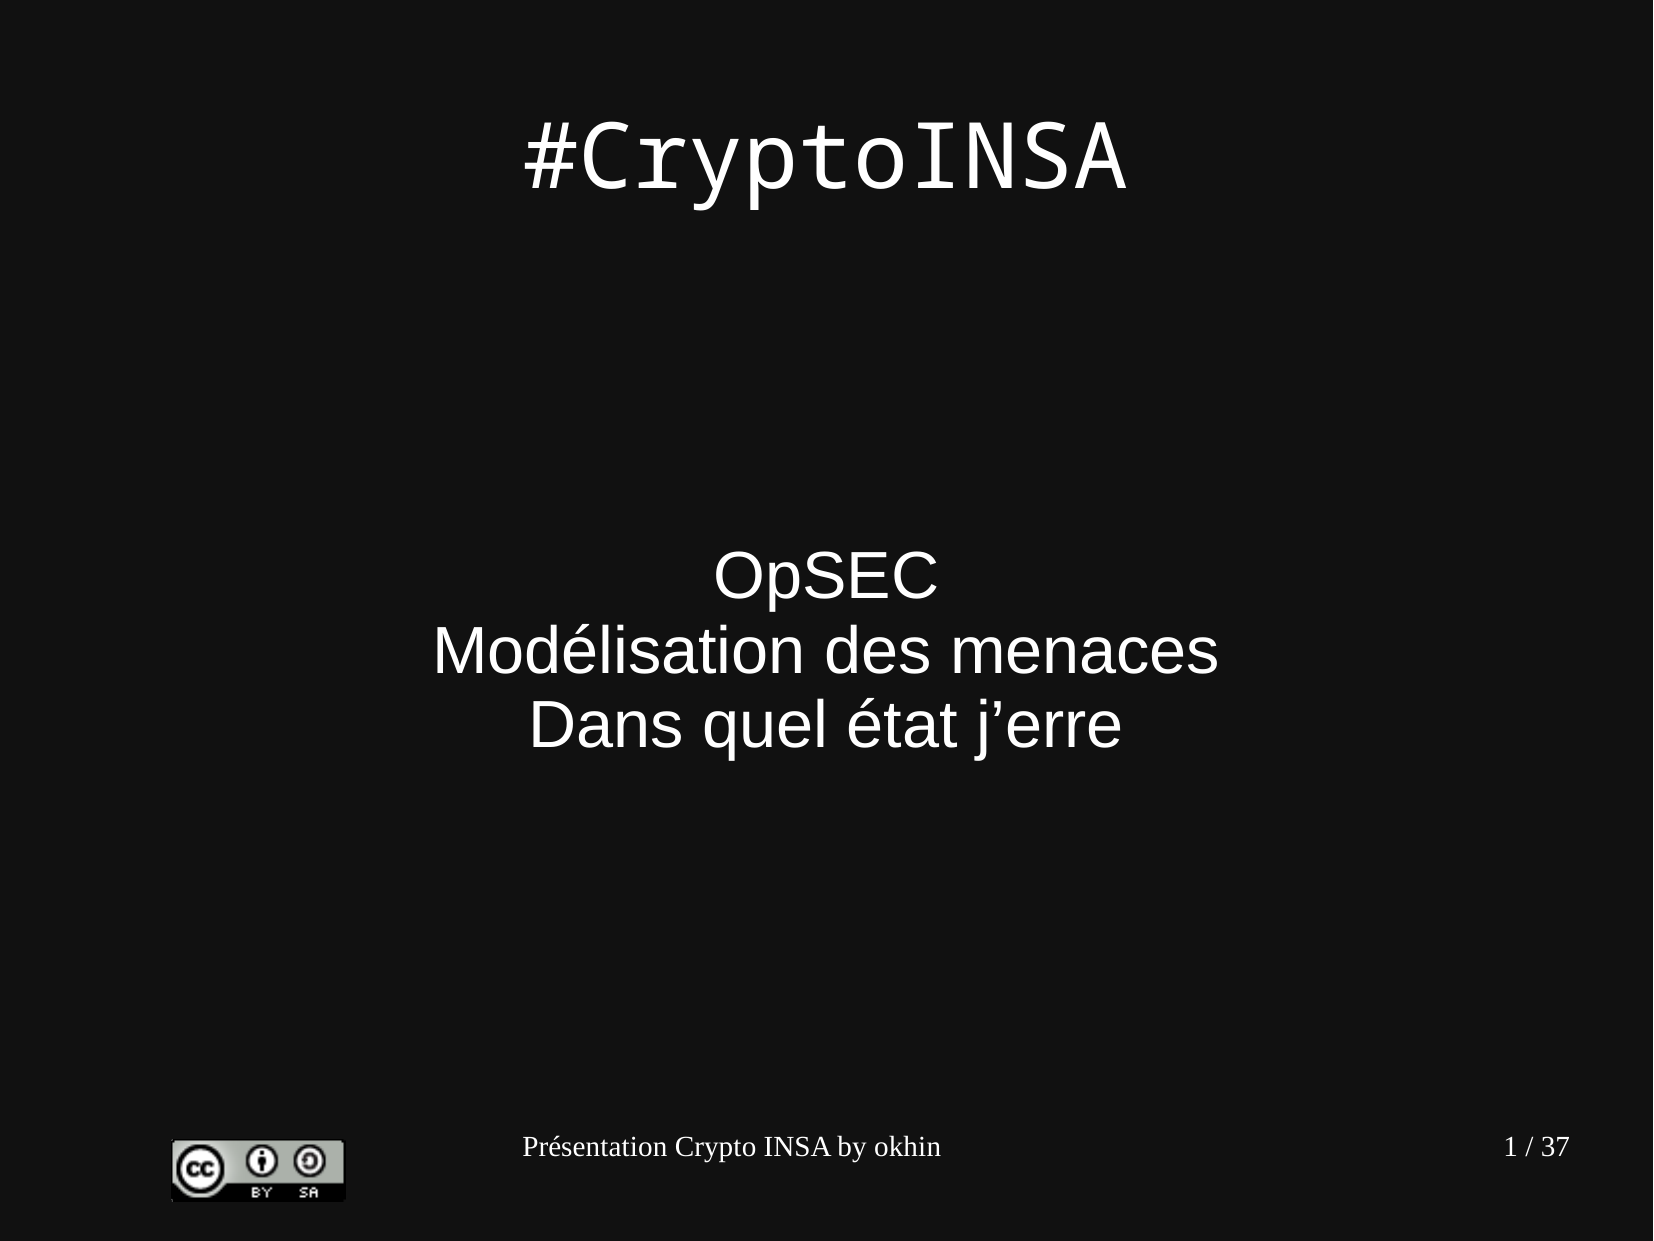

# #CryptoINSA
OpSEC
Modélisation des menaces
Dans quel état j’erre
Présentation Crypto INSA by okhin
1